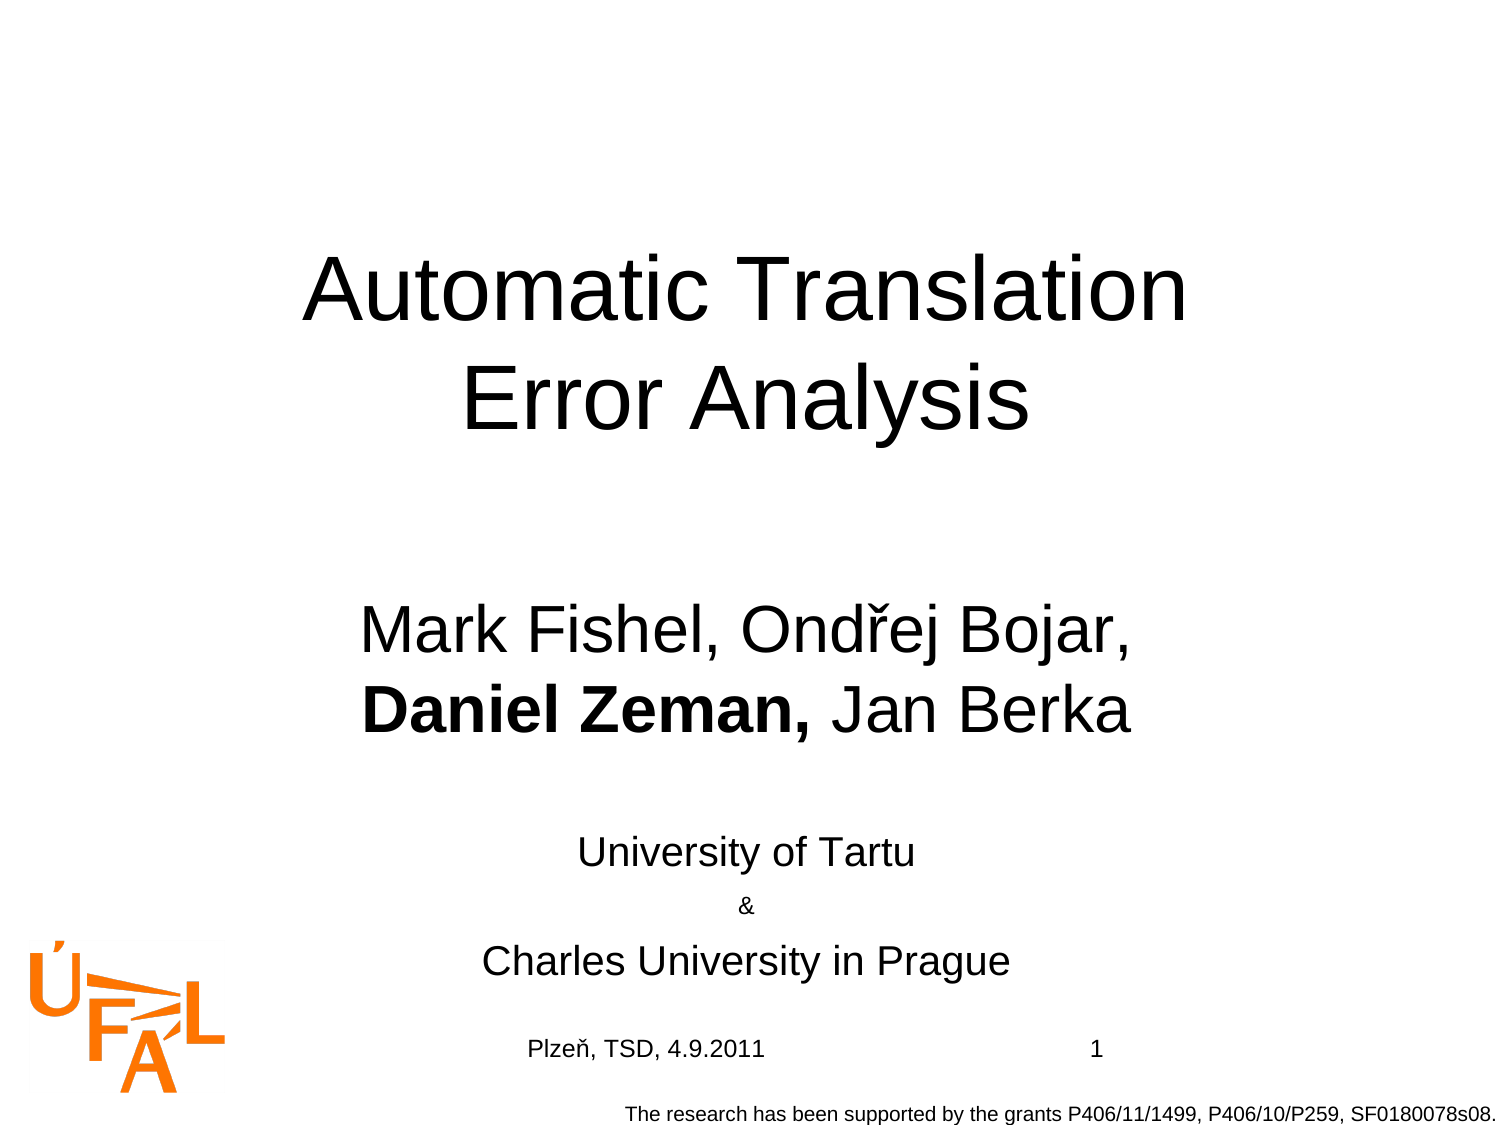

# Automatic Translation Error Analysis
Mark Fishel, Ondřej Bojar,
Daniel Zeman, Jan Berka
University of Tartu
&
Charles University in Prague
Plzeň, TSD, 4.9.2011
1
The research has been supported by the grants P406/11/1499, P406/10/P259, SF0180078s08.